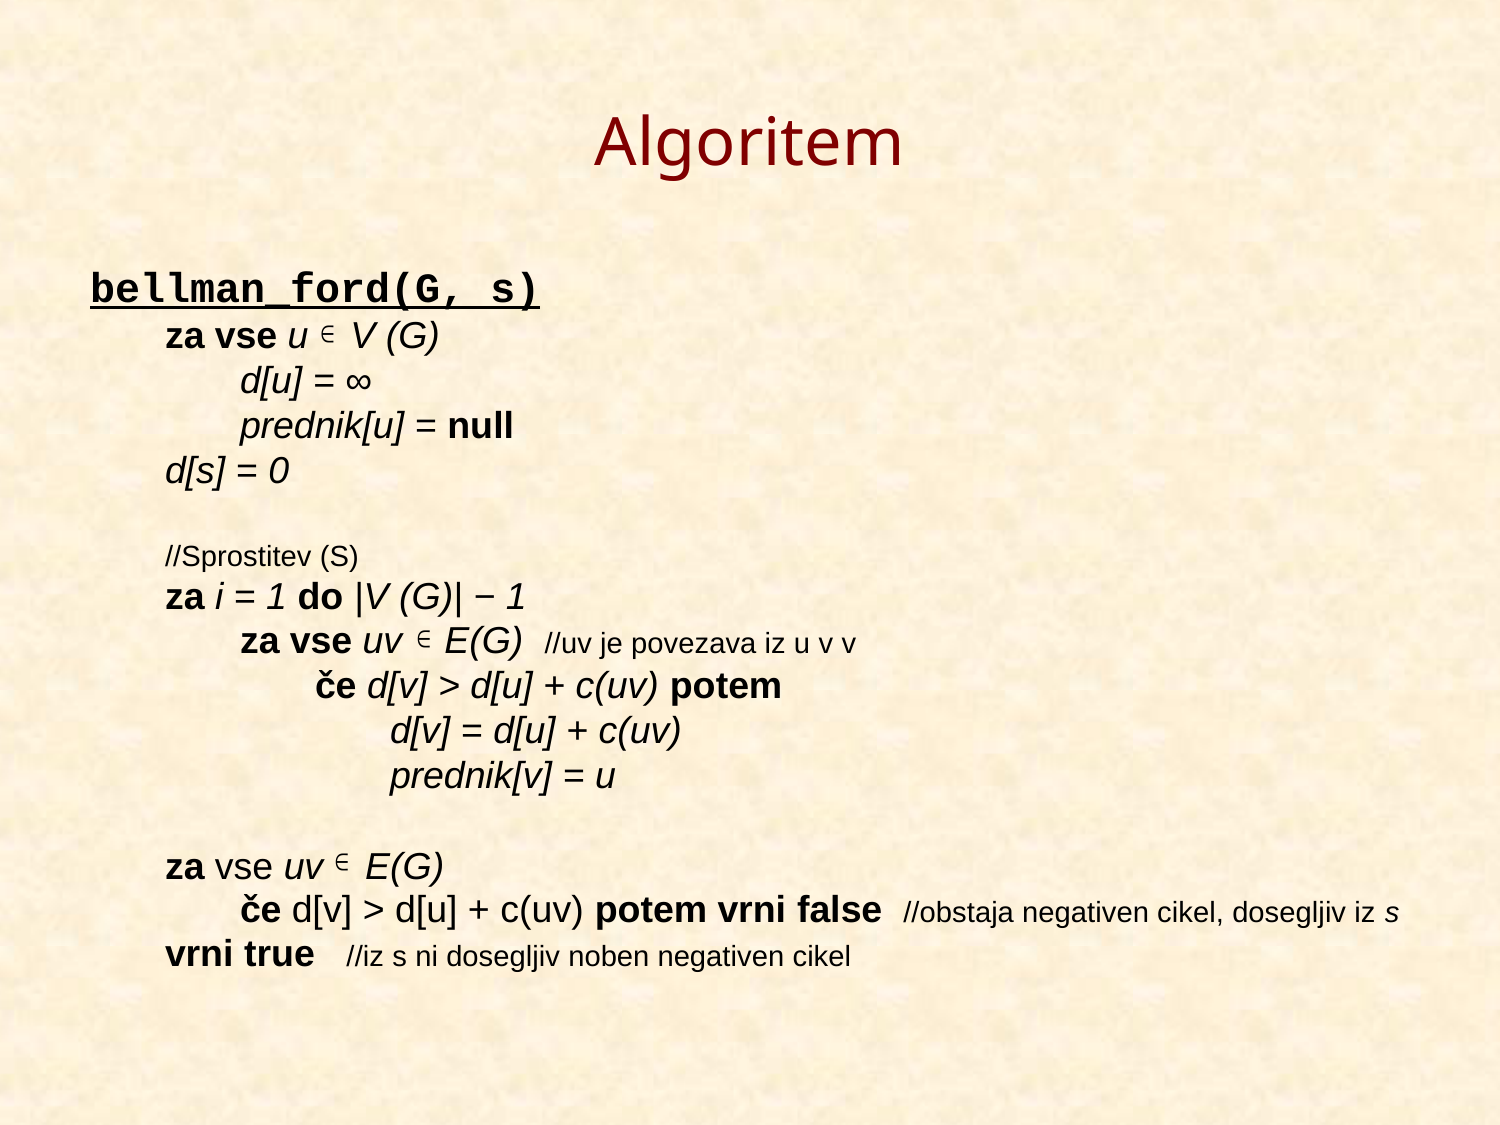

# Algoritem
bellman_ford(G, s)
za vse u V (G)
d[u] = ∞
prednik[u] = null
d[s] = 0
//Sprostitev (S)
za i = 1 do |V (G)| − 1
za vse uv E(G) //uv je povezava iz u v v
če d[v] > d[u] + c(uv) potem
d[v] = d[u] + c(uv)
prednik[v] = u
za vse uv E(G)
če d[v] > d[u] + c(uv) potem vrni false //obstaja negativen cikel, dosegljiv iz s
vrni true //iz s ni dosegljiv noben negativen cikel